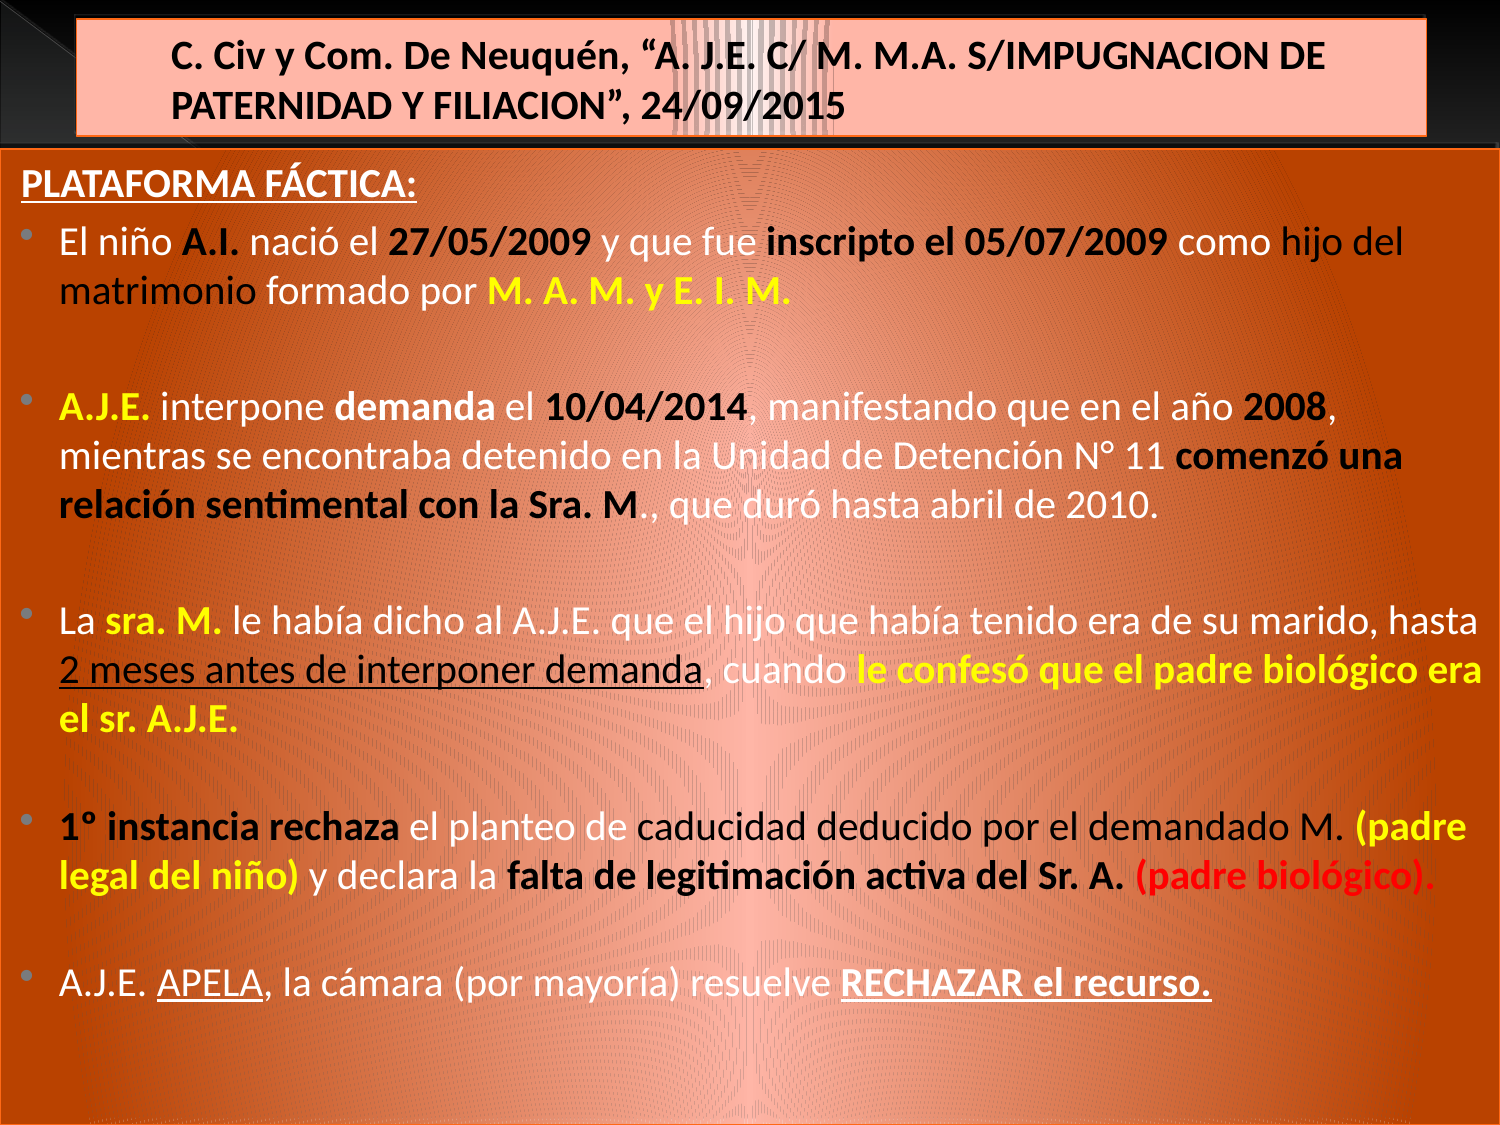

# C. Civ y Com. De Neuquén, “A. J.E. C/ M. M.A. S/IMPUGNACION DE PATERNIDAD Y FILIACION”, 24/09/2015
PLATAFORMA FÁCTICA:
El niño A.I. nació el 27/05/2009 y que fue inscripto el 05/07/2009 como hijo del matrimonio formado por M. A. M. y E. I. M.
A.J.E. interpone demanda el 10/04/2014, manifestando que en el año 2008, mientras se encontraba detenido en la Unidad de Detención N° 11 comenzó una relación sentimental con la Sra. M., que duró hasta abril de 2010.
La sra. M. le había dicho al A.J.E. que el hijo que había tenido era de su marido, hasta 2 meses antes de interponer demanda, cuando le confesó que el padre biológico era el sr. A.J.E.
1º instancia rechaza el planteo de caducidad deducido por el demandado M. (padre legal del niño) y declara la falta de legitimación activa del Sr. A. (padre biológico).
A.J.E. APELA, la cámara (por mayoría) resuelve RECHAZAR el recurso.